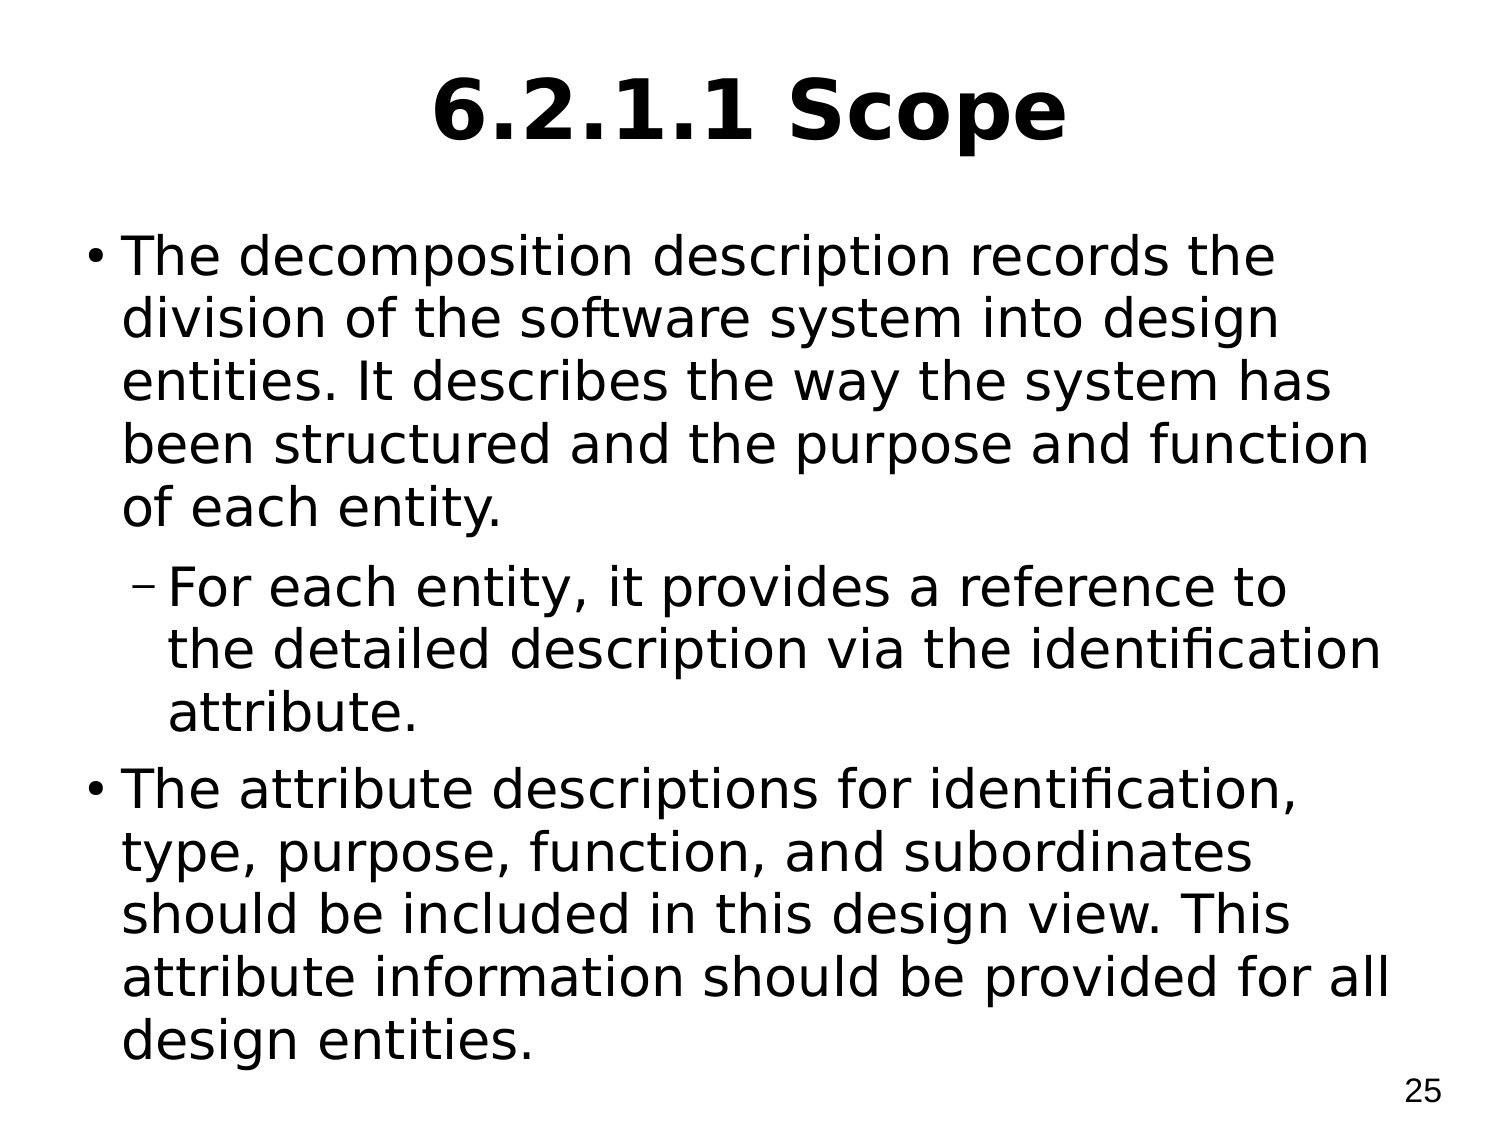

# 6.2.1.1 Scope
The decomposition description records the division of the software system into design entities. It describes the way the system has been structured and the purpose and function of each entity.
For each entity, it provides a reference to the detailed description via the identification attribute.
The attribute descriptions for identification, type, purpose, function, and subordinates should be included in this design view. This attribute information should be provided for all design entities.